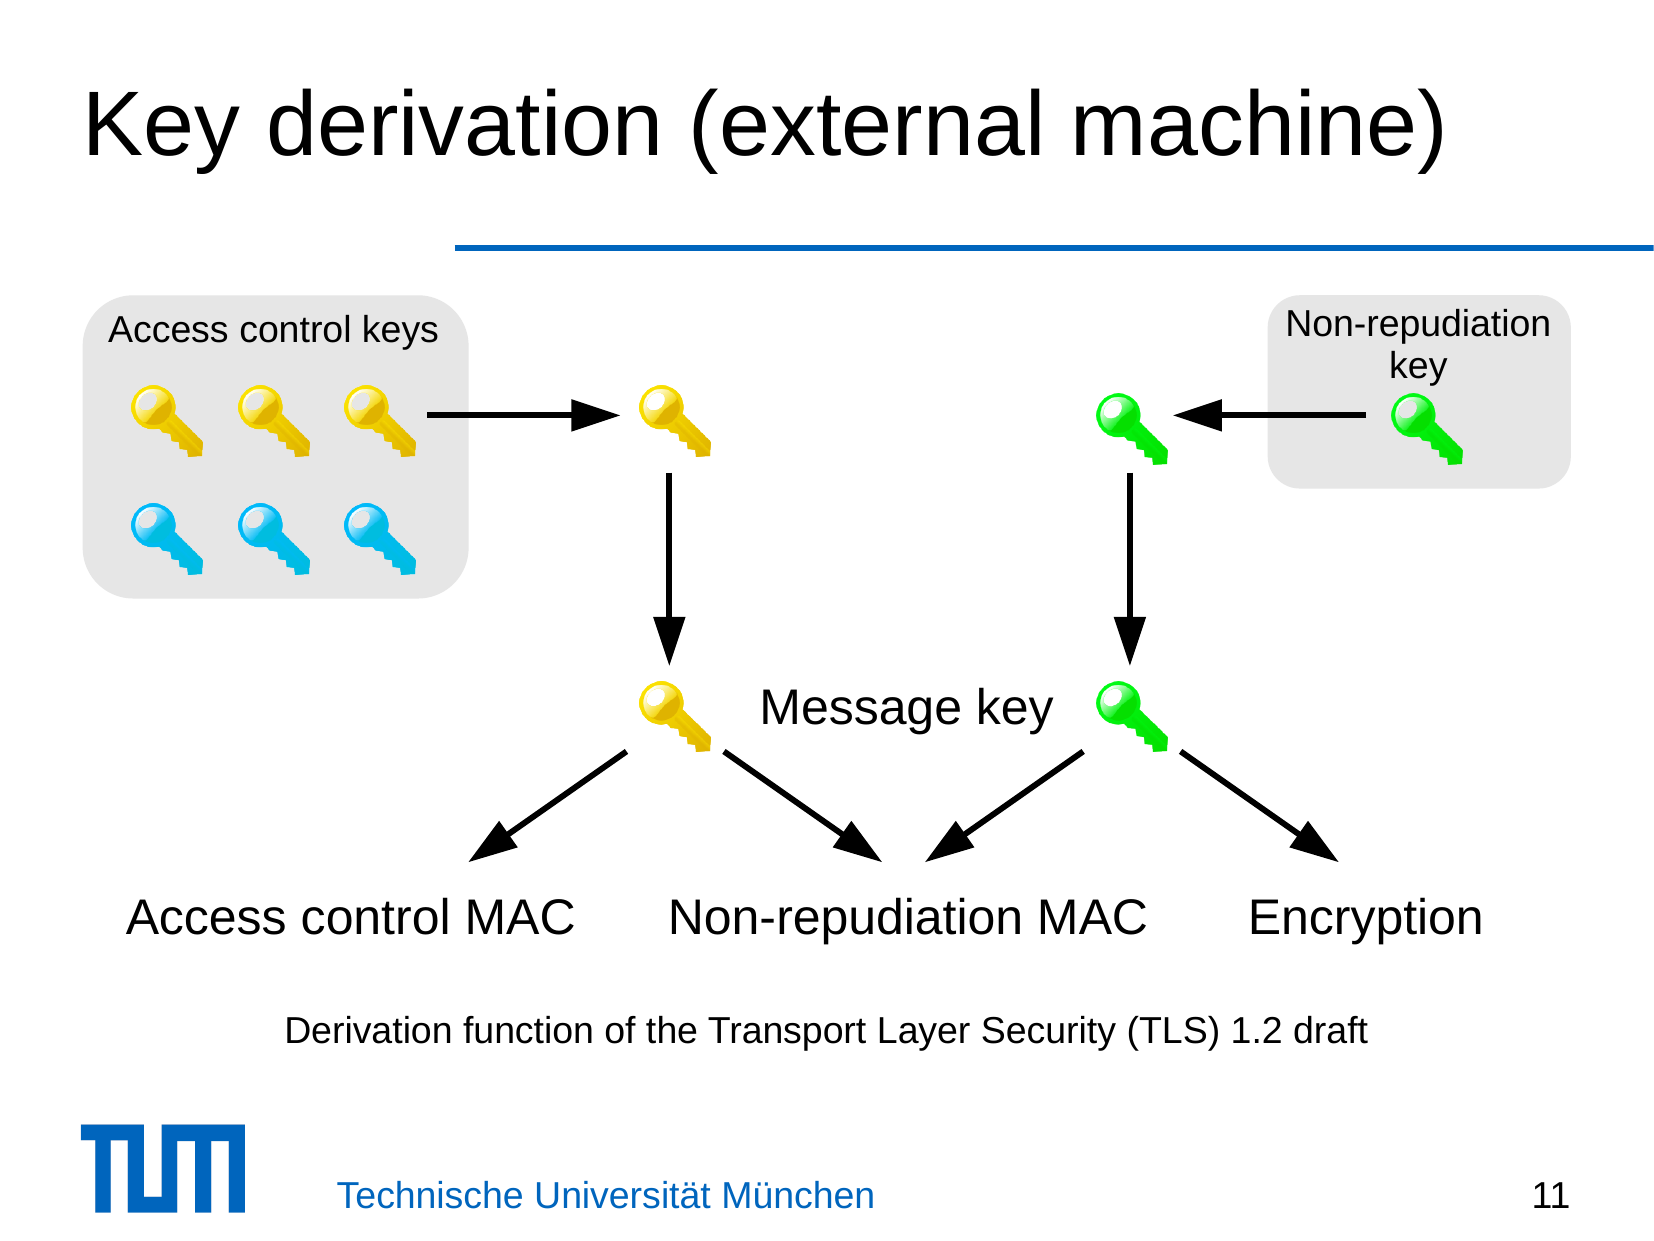

# Key derivation (external machine)
Non-repudiation
key
Access control keys
Message key
Non-repudiation MAC
Access control MAC
Encryption
Derivation function of the Transport Layer Security (TLS) 1.2 draft
11